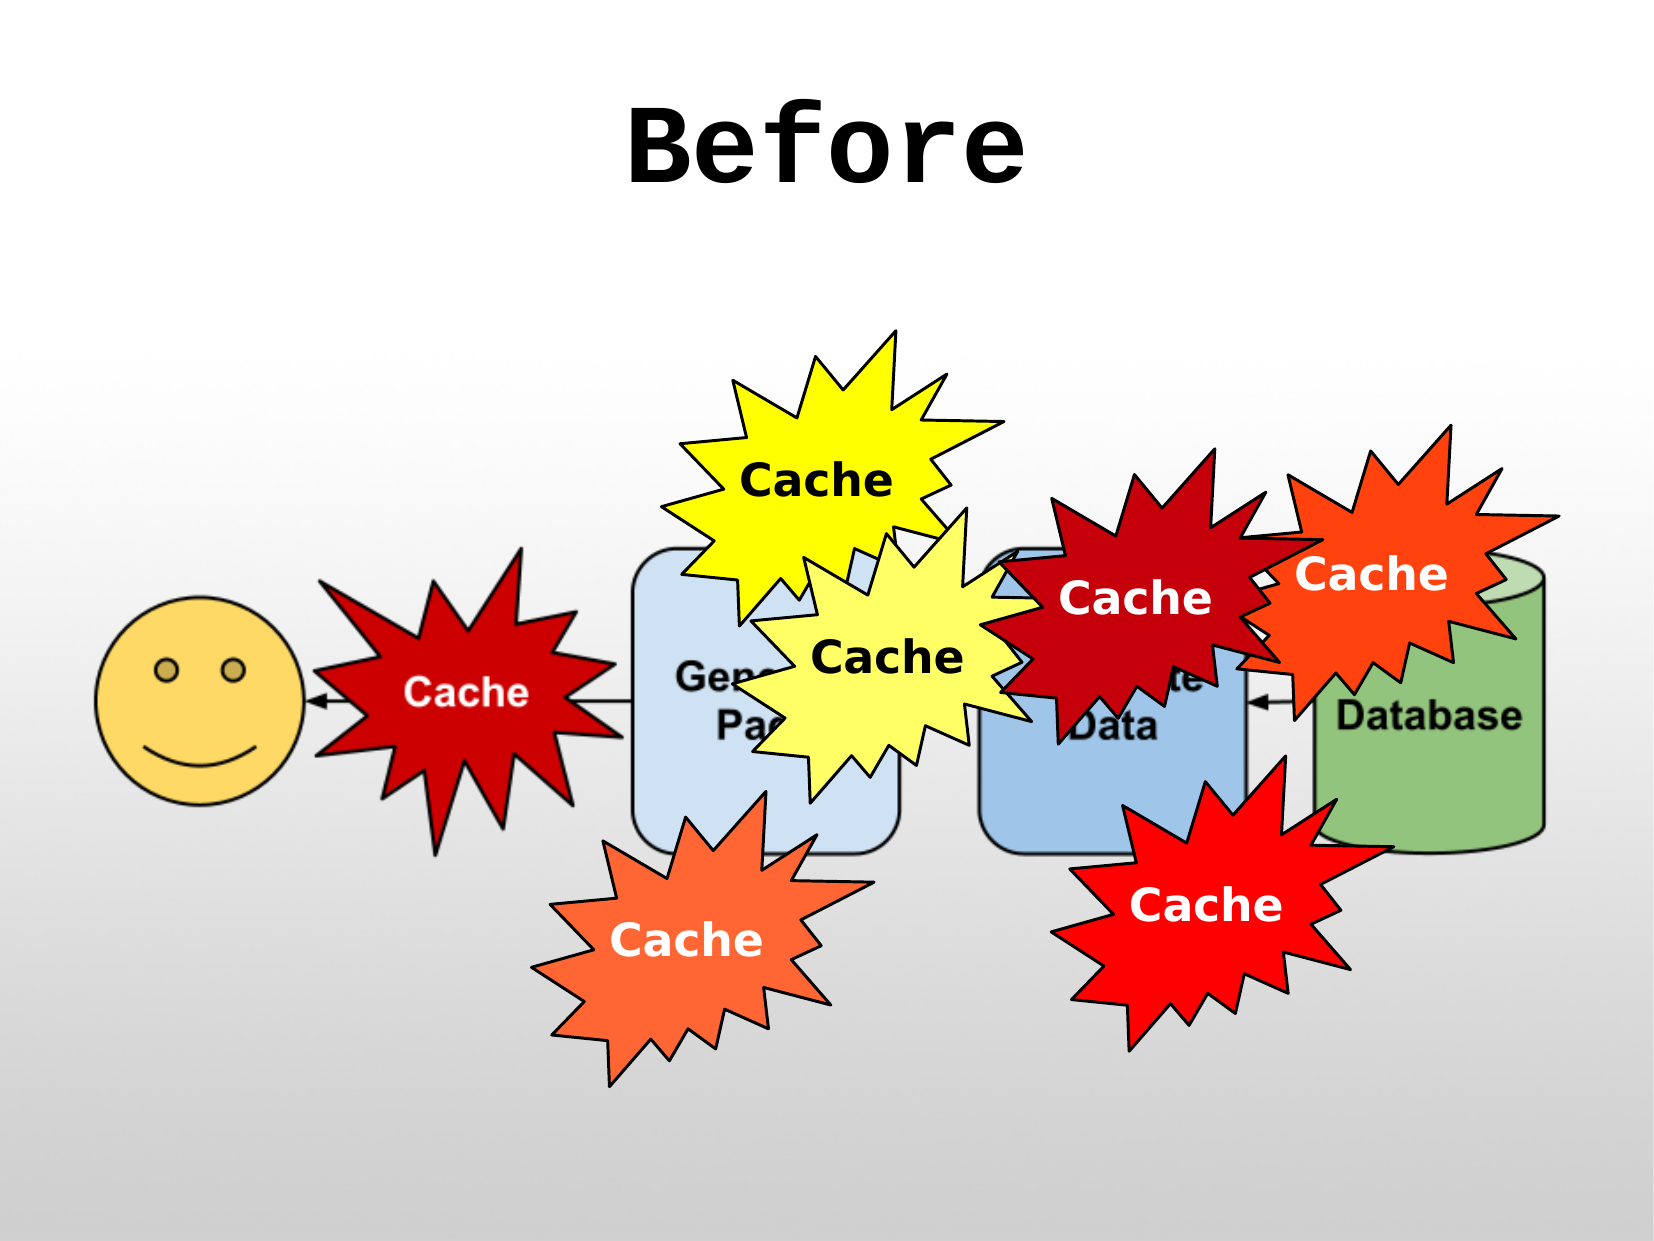

# Before
Cache
Cache
Cache
Cache
Cache
Cache